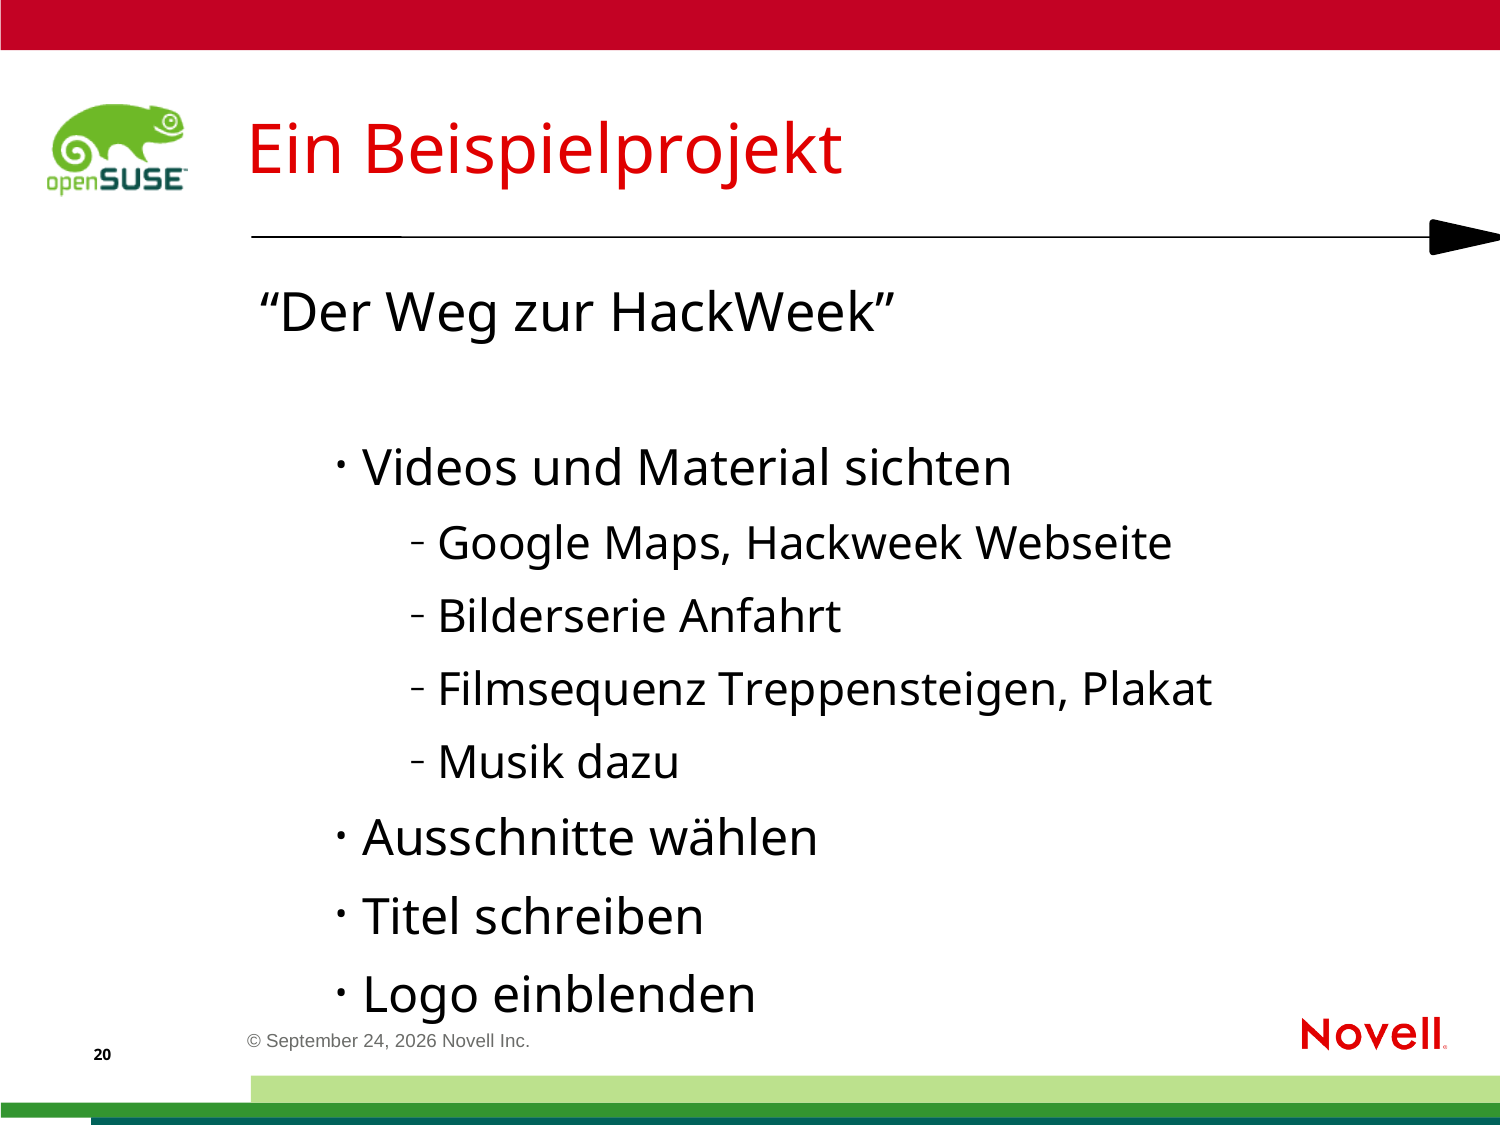

# Ein Beispielprojekt
“Der Weg zur HackWeek”
Videos und Material sichten
Google Maps, Hackweek Webseite
Bilderserie Anfahrt
Filmsequenz Treppensteigen, Plakat
Musik dazu
Ausschnitte wählen
Titel schreiben
Logo einblenden